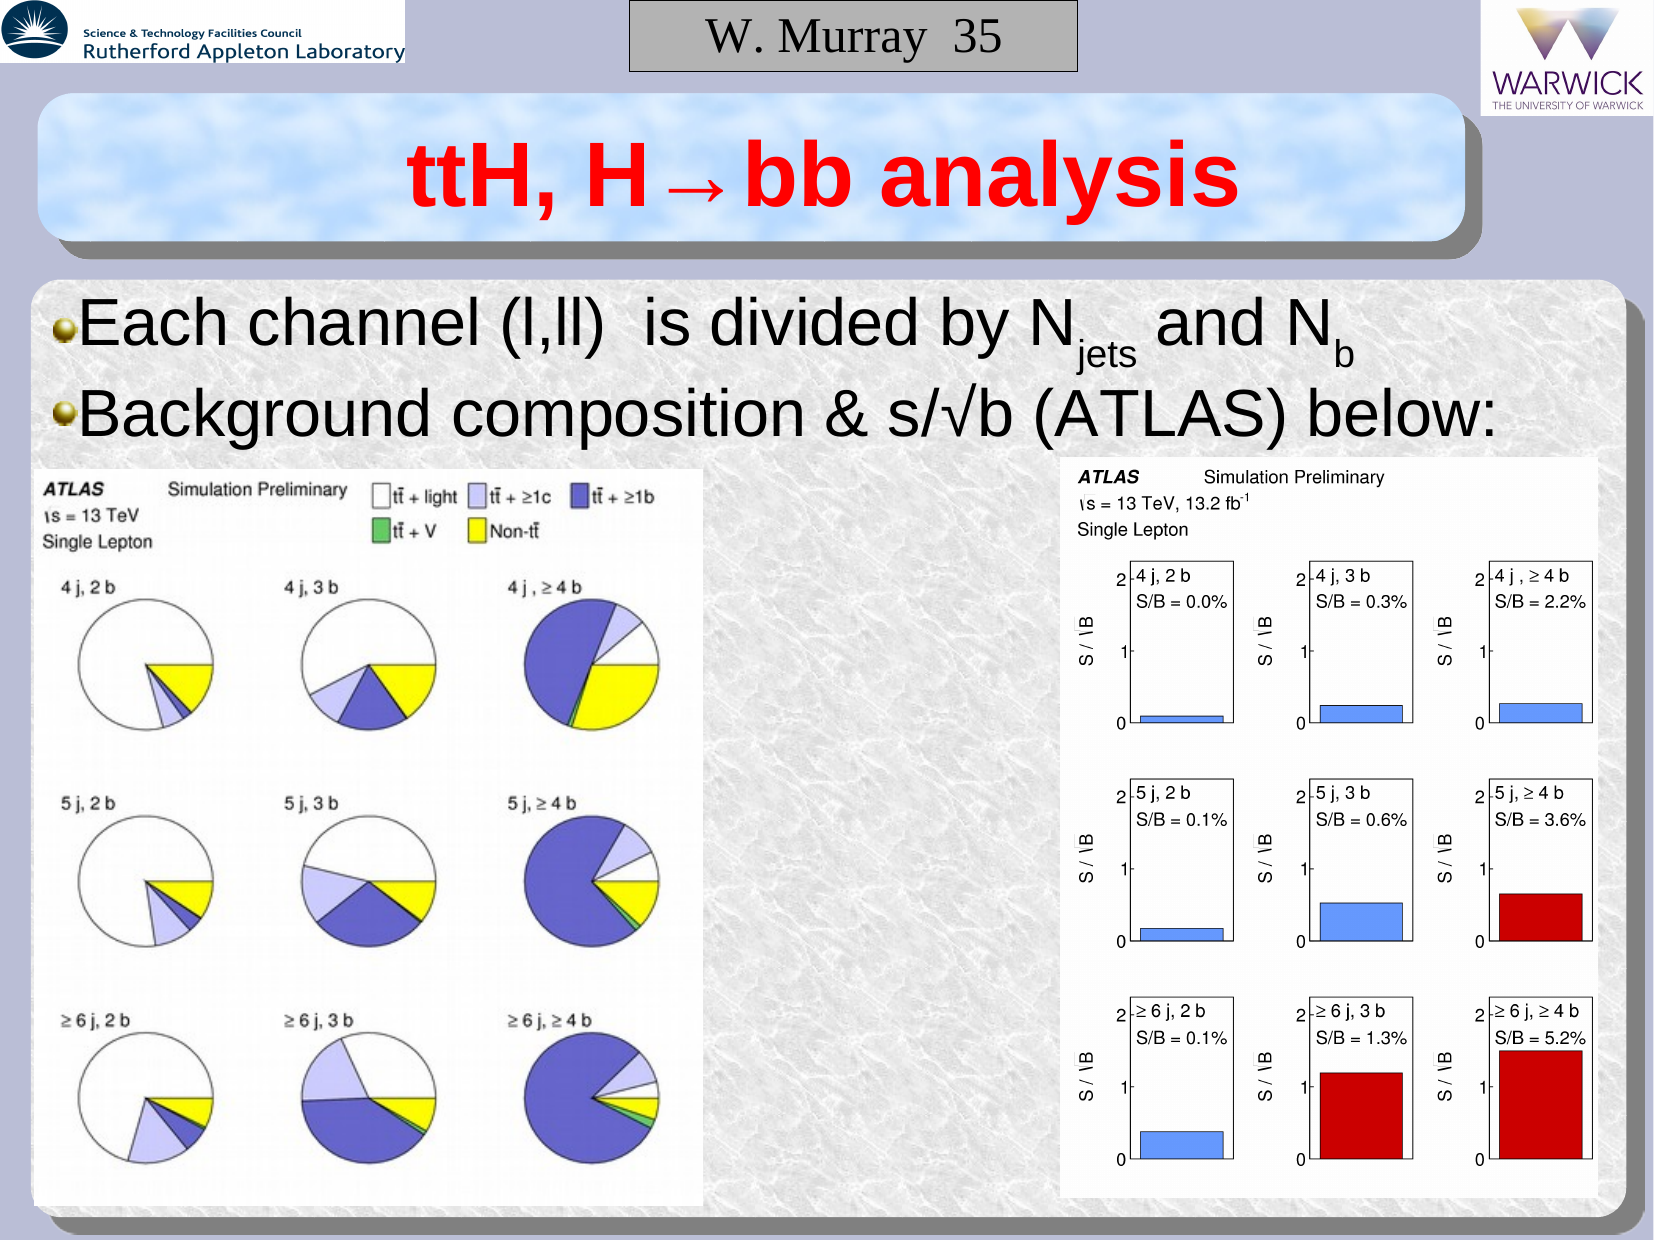

# ttH, H→bb analysis
Each channel (l,ll) is divided by Njets and Nb
Background composition & s/√b (ATLAS) below: